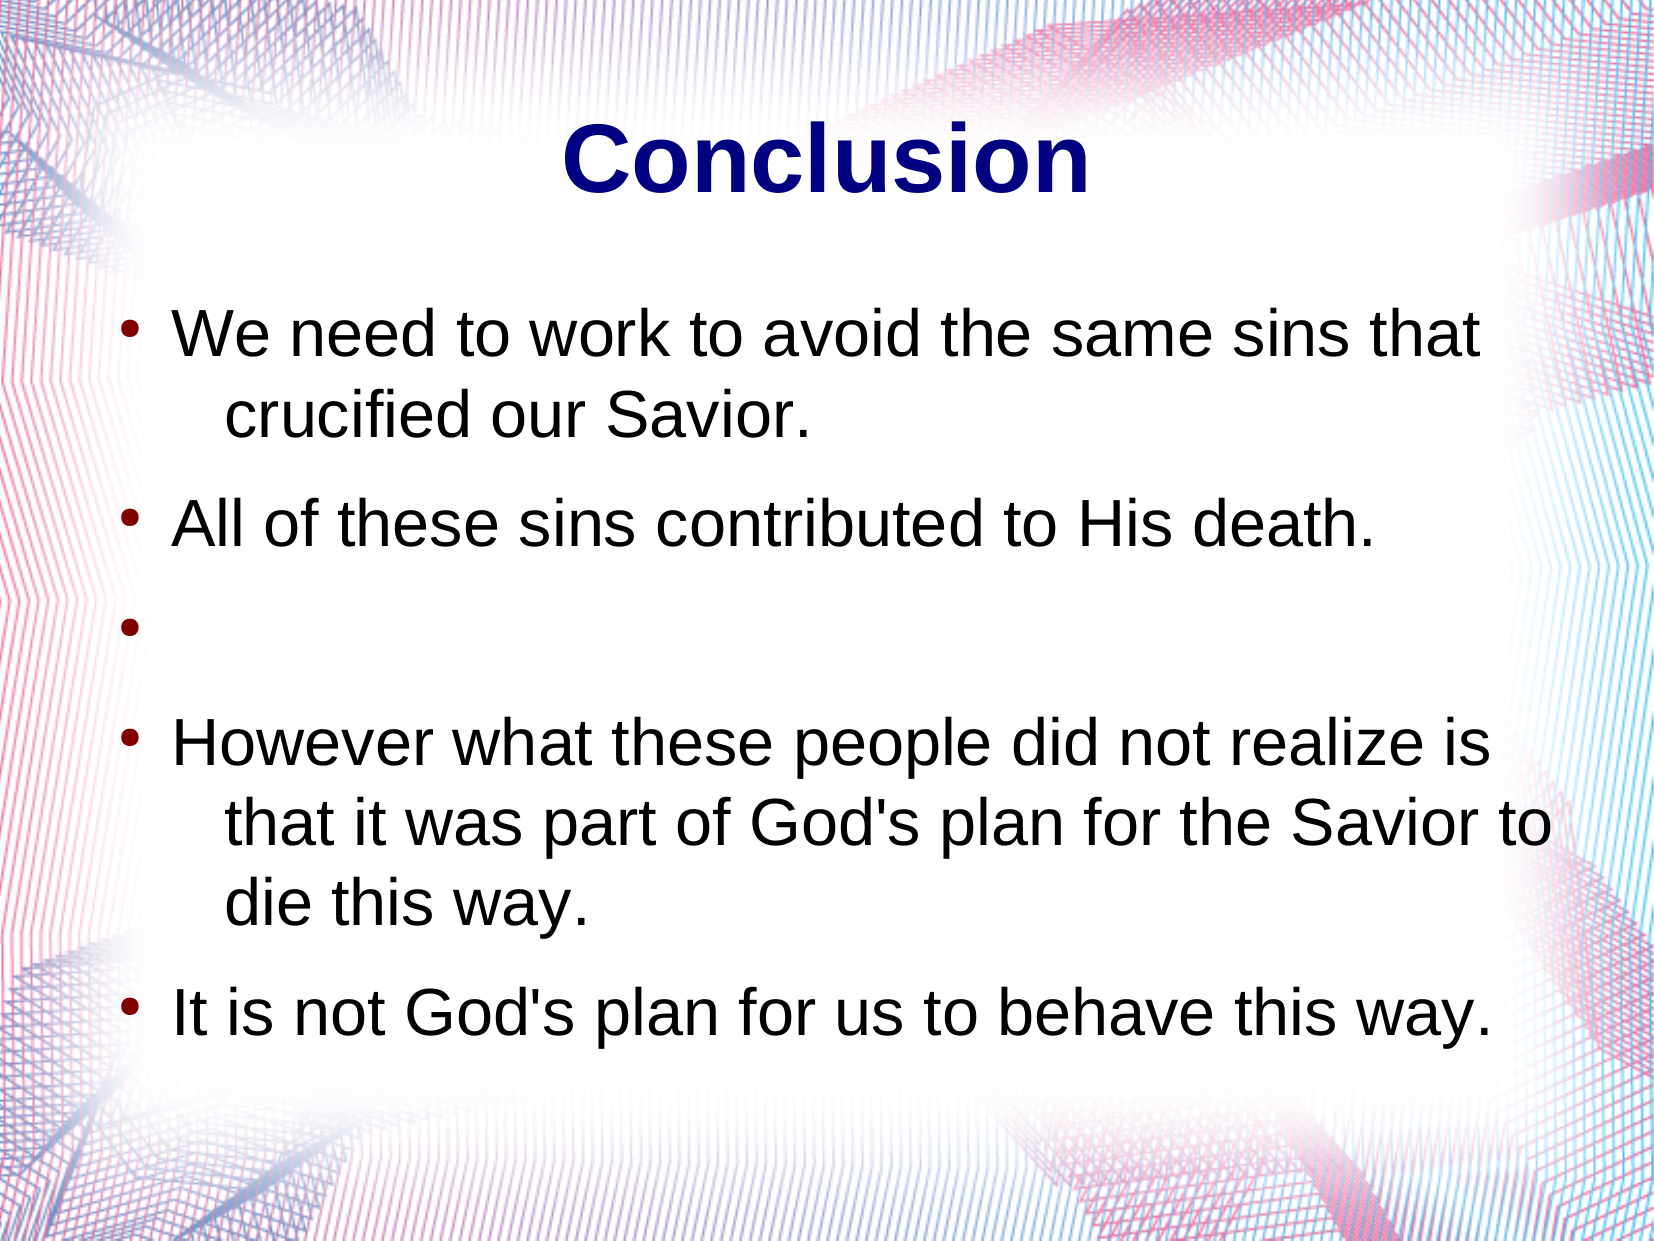

# Conclusion
We need to work to avoid the same sins that crucified our Savior.
All of these sins contributed to His death.
However what these people did not realize is that it was part of God's plan for the Savior to die this way.
It is not God's plan for us to behave this way.